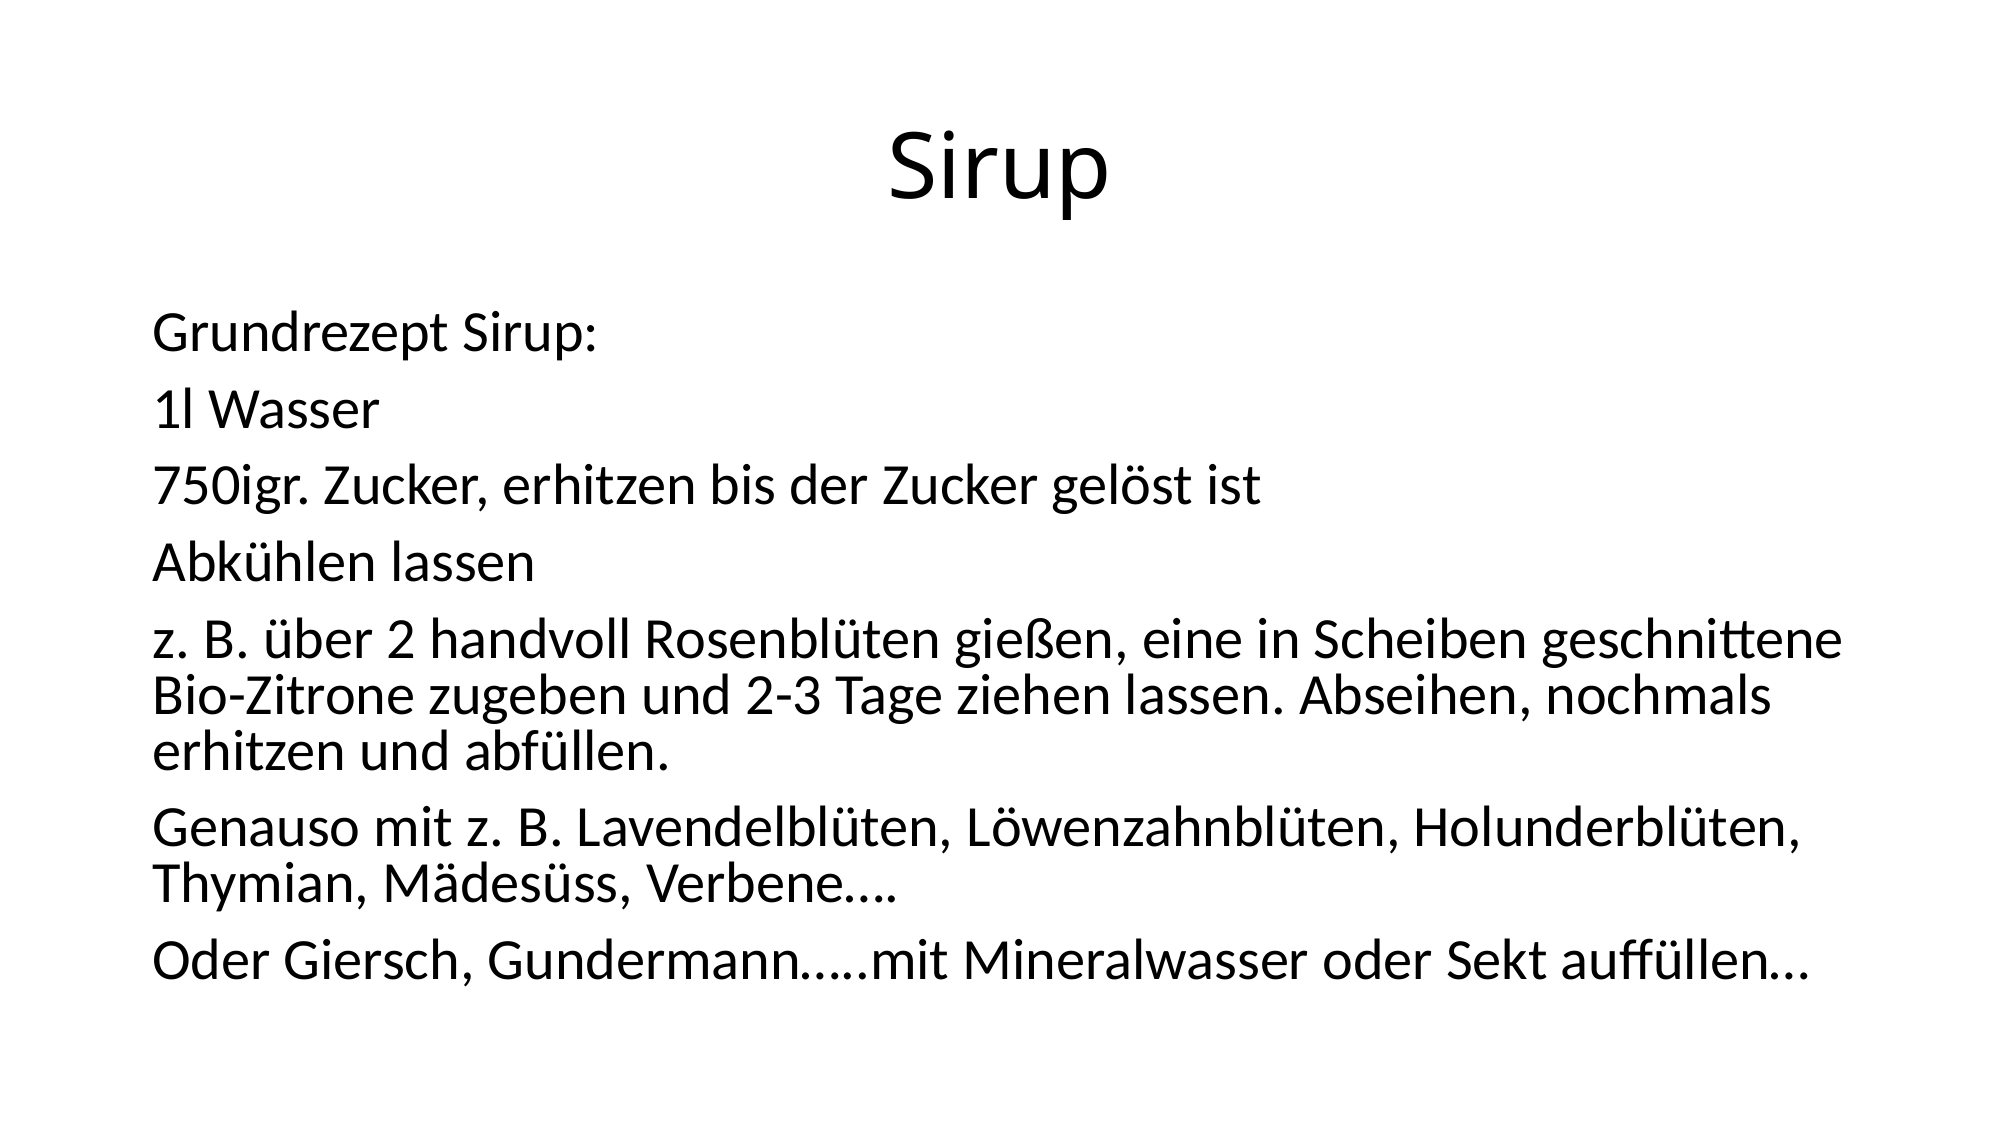

# Sirup
Grundrezept Sirup:
1l Wasser
750igr. Zucker, erhitzen bis der Zucker gelöst ist
Abkühlen lassen
z. B. über 2 handvoll Rosenblüten gießen, eine in Scheiben geschnittene Bio-Zitrone zugeben und 2-3 Tage ziehen lassen. Abseihen, nochmals erhitzen und abfüllen.
Genauso mit z. B. Lavendelblüten, Löwenzahnblüten, Holunderblüten, Thymian, Mädesüss, Verbene….
Oder Giersch, Gundermann…..mit Mineralwasser oder Sekt auffüllen…